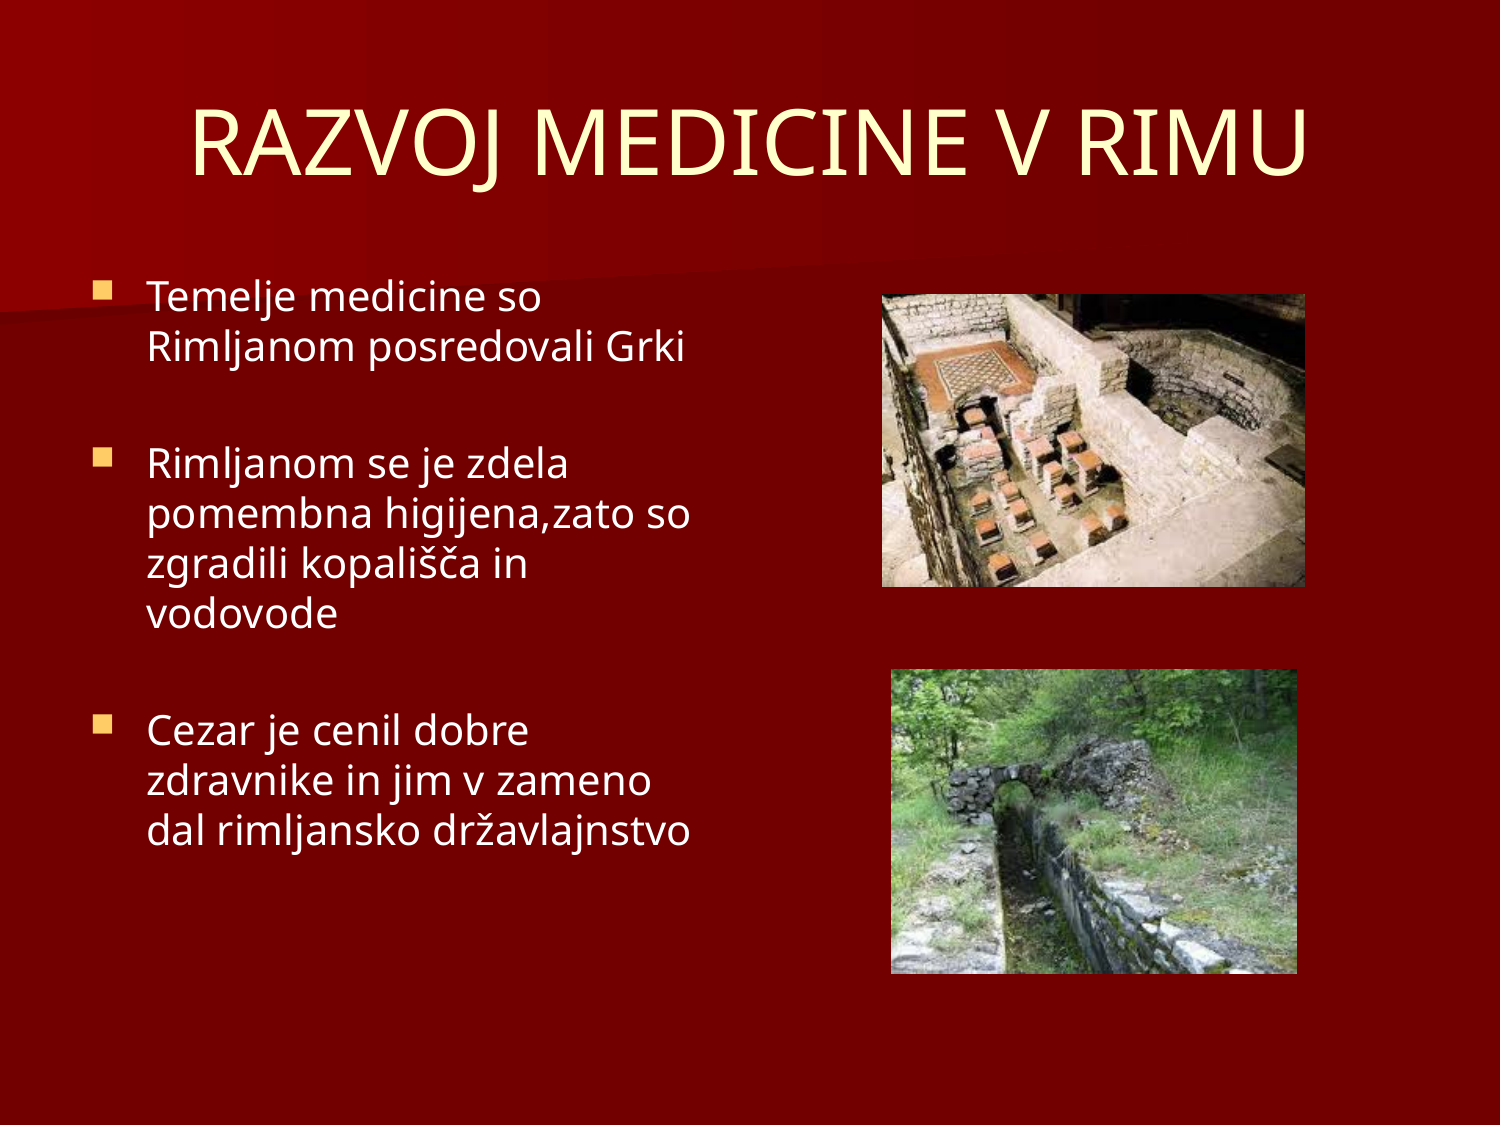

# RAZVOJ MEDICINE V RIMU
Temelje medicine so Rimljanom posredovali Grki
Rimljanom se je zdela pomembna higijena,zato so zgradili kopališča in vodovode
Cezar je cenil dobre zdravnike in jim v zameno dal rimljansko državlajnstvo